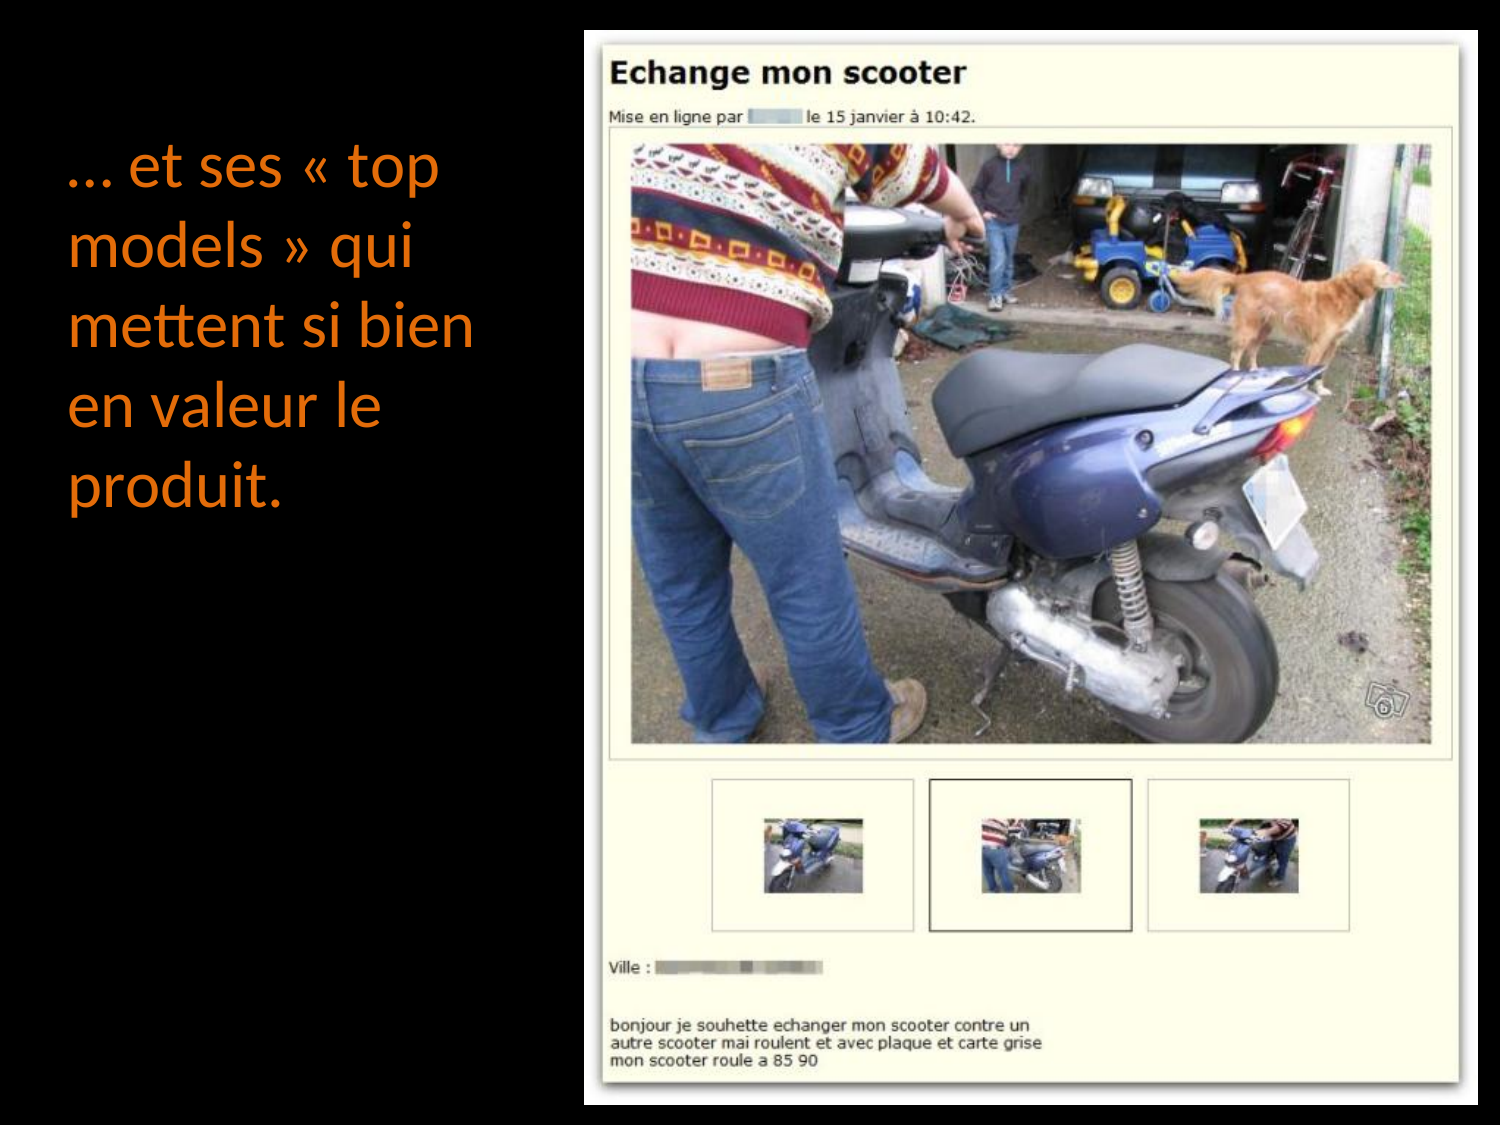

#
… et ses « top models » qui mettent si bien en valeur le produit.